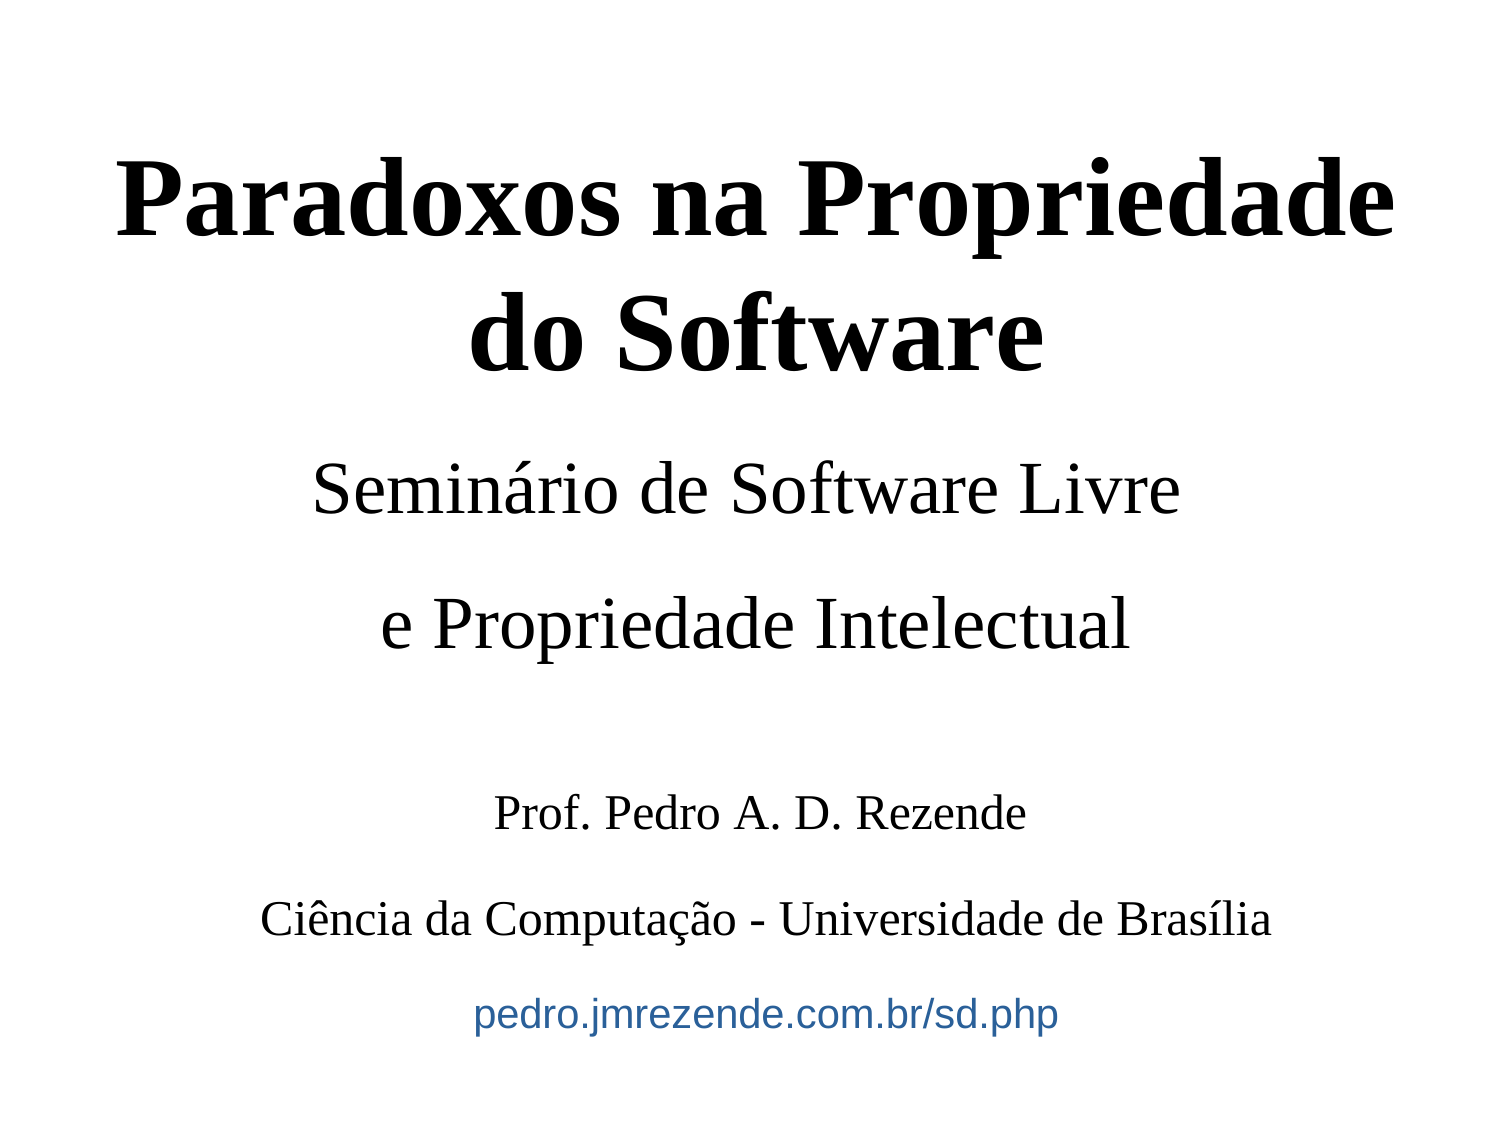

# Paradoxos na Propriedade do Software Seminário de Software Livre e Propriedade Intelectual
Prof. Pedro A. D. Rezende
Ciência da Computação - Universidade de Brasília
pedro.jmrezende.com.br/sd.php